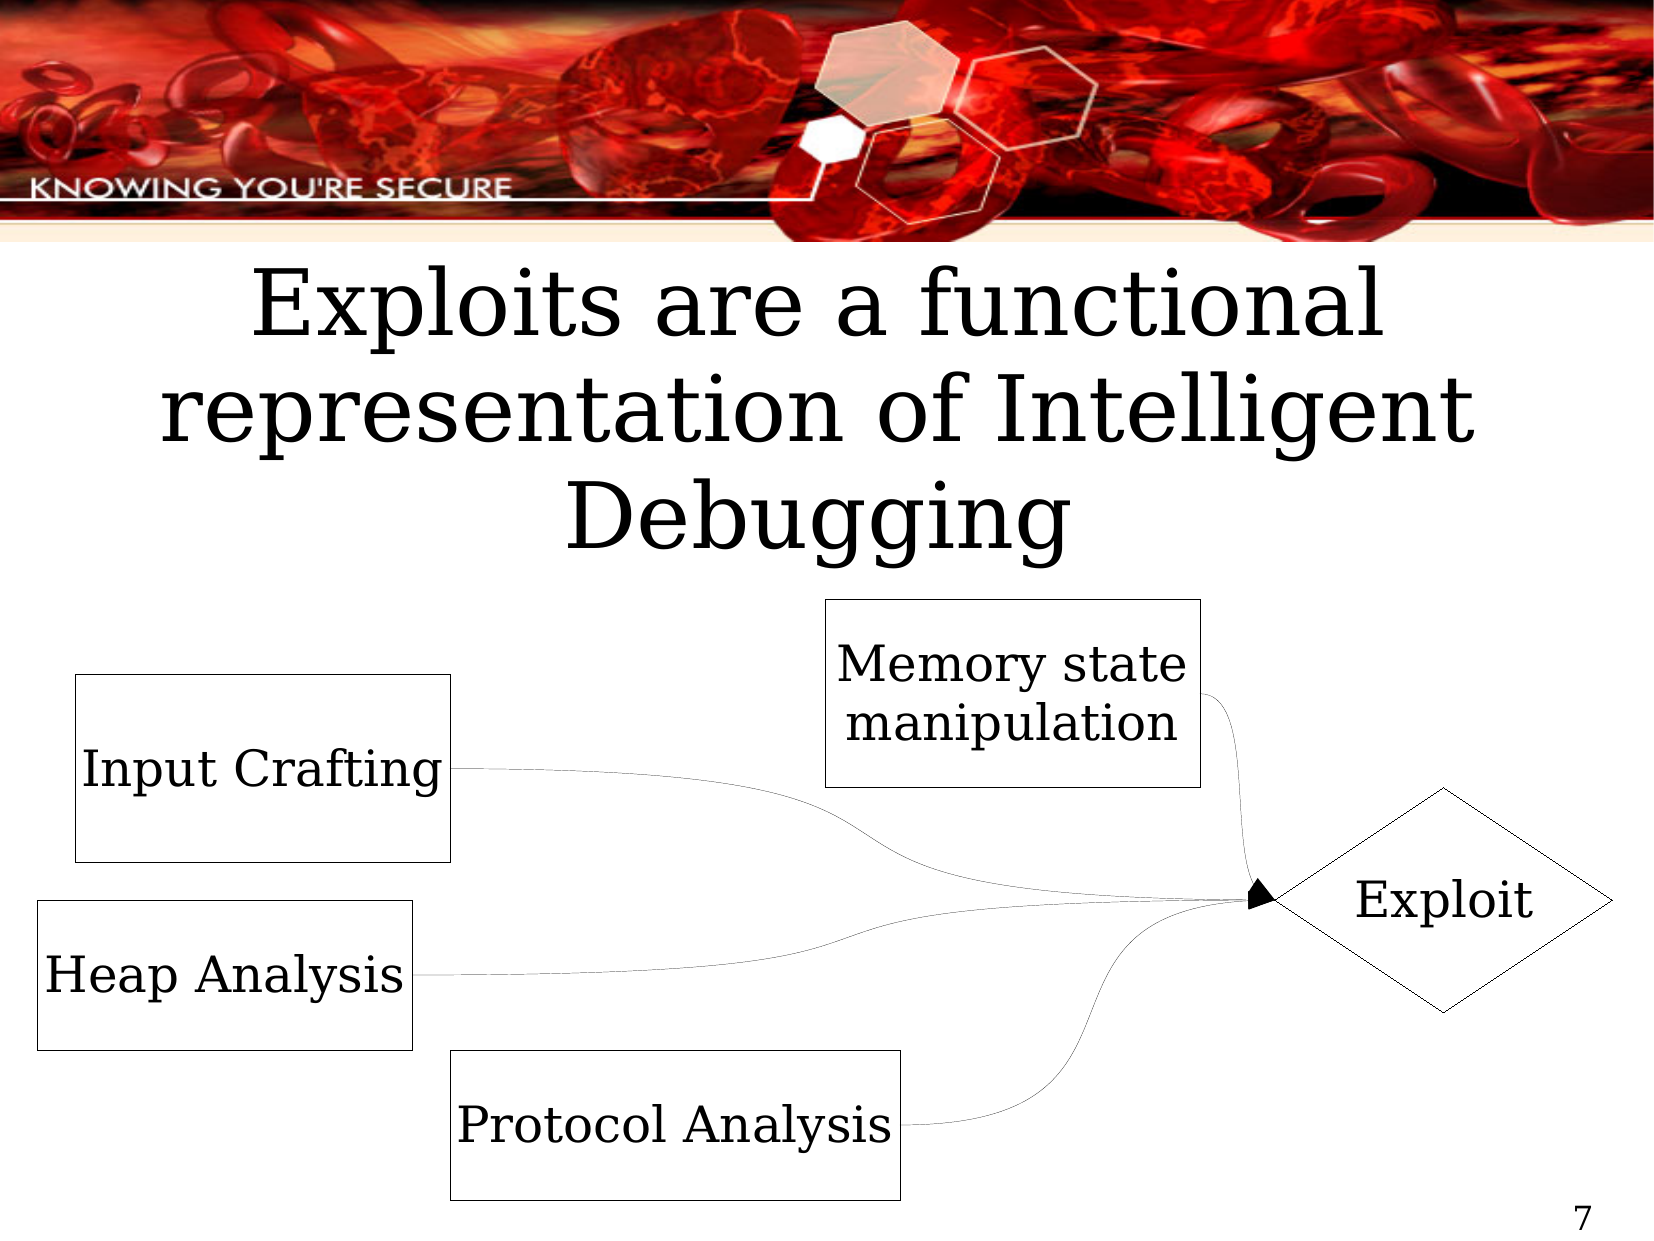

# Exploits are a functional representation of Intelligent Debugging
Memory state
manipulation
Input Crafting
Exploit
Heap Analysis
Protocol Analysis